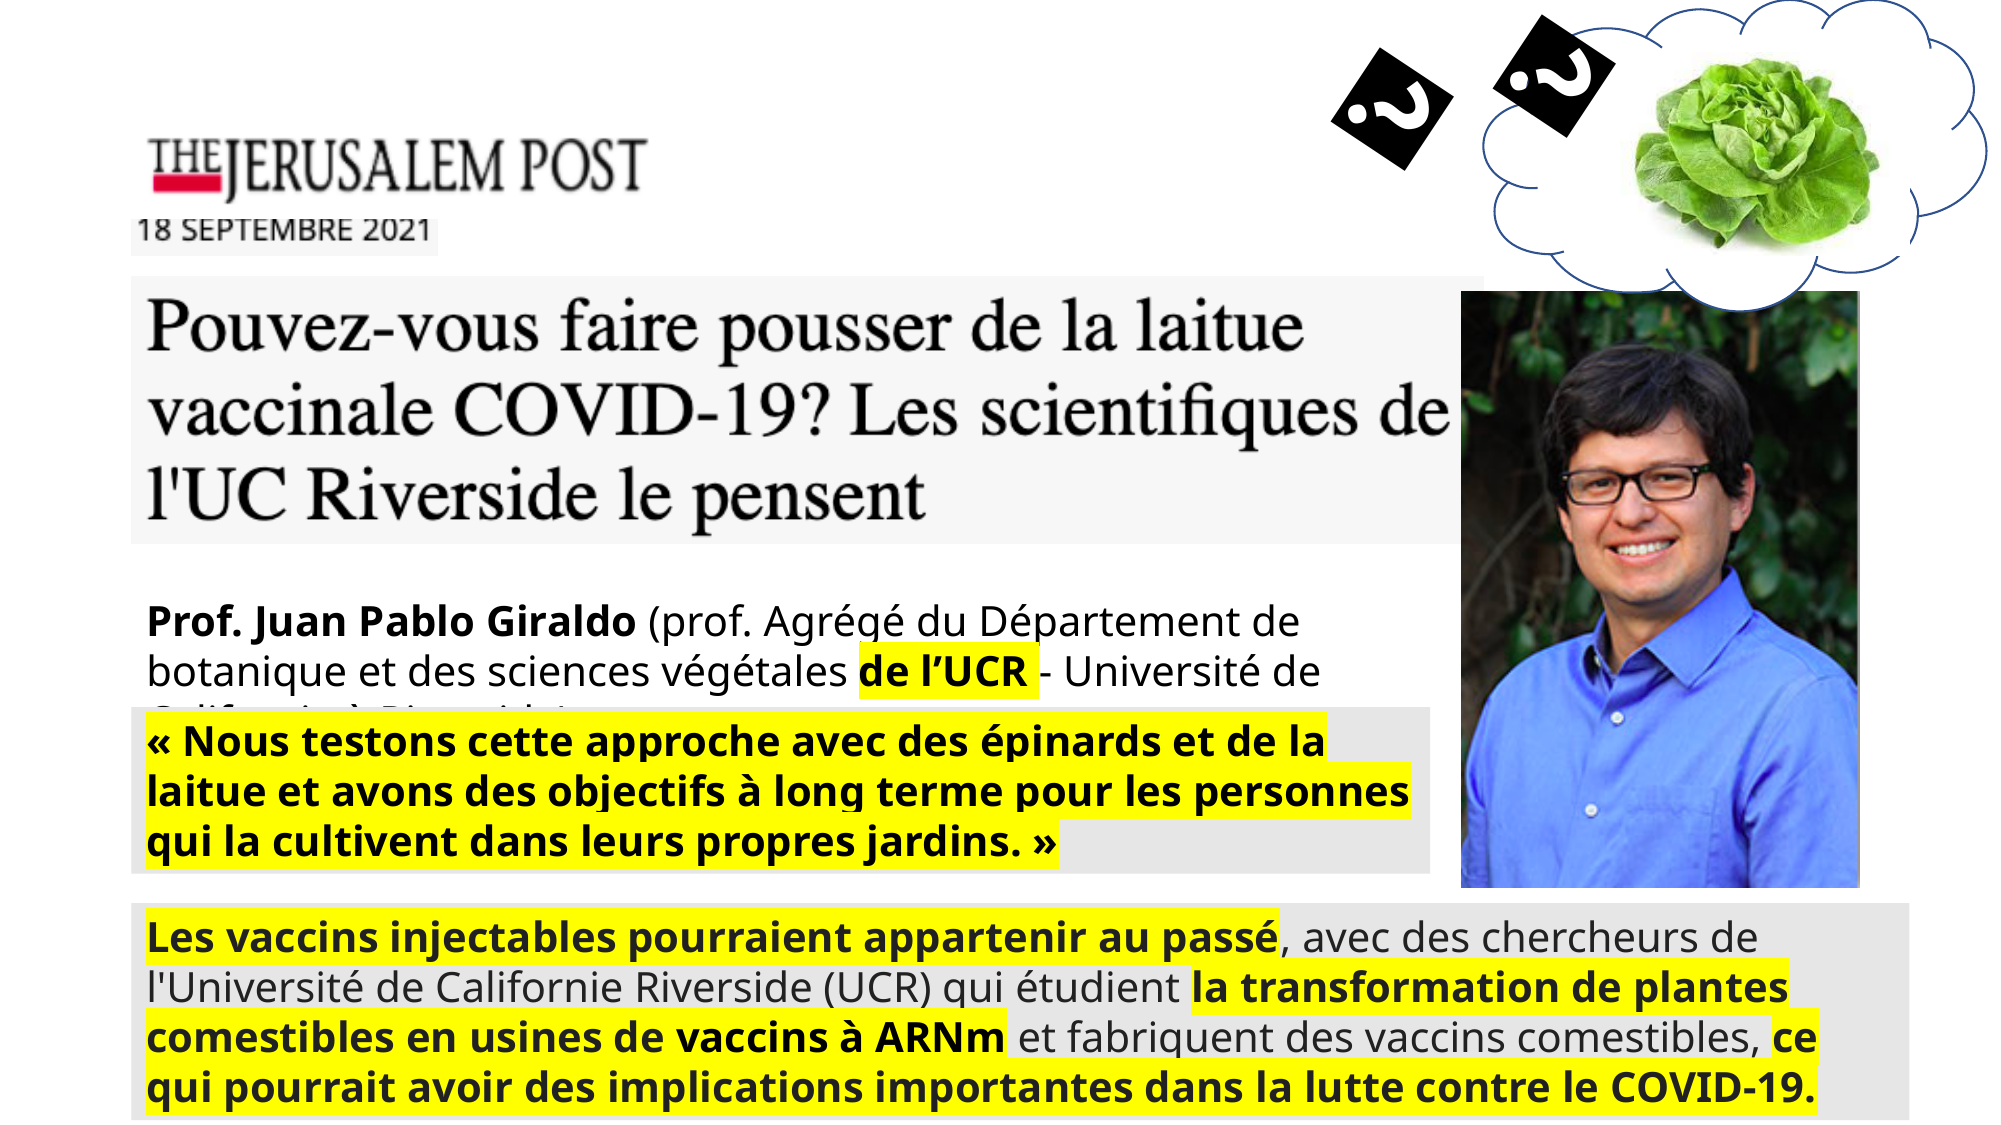

💉
Prof. Juan Pablo Giraldo (prof. Agrégé du Département de botanique et des sciences végétales de l’UCR - Université de Californie à Riverside) :
« Nous testons cette approche avec des épinards et de la laitue et avons des objectifs à long terme pour les personnes qui la cultivent dans leurs propres jardins. »
Les vaccins injectables pourraient appartenir au passé, avec des chercheurs de l'Université de Californie Riverside (UCR) qui étudient la transformation de plantes comestibles en usines de vaccins à ARNm et fabriquent des vaccins comestibles, ce qui pourrait avoir des implications importantes dans la lutte contre le COVID-19.